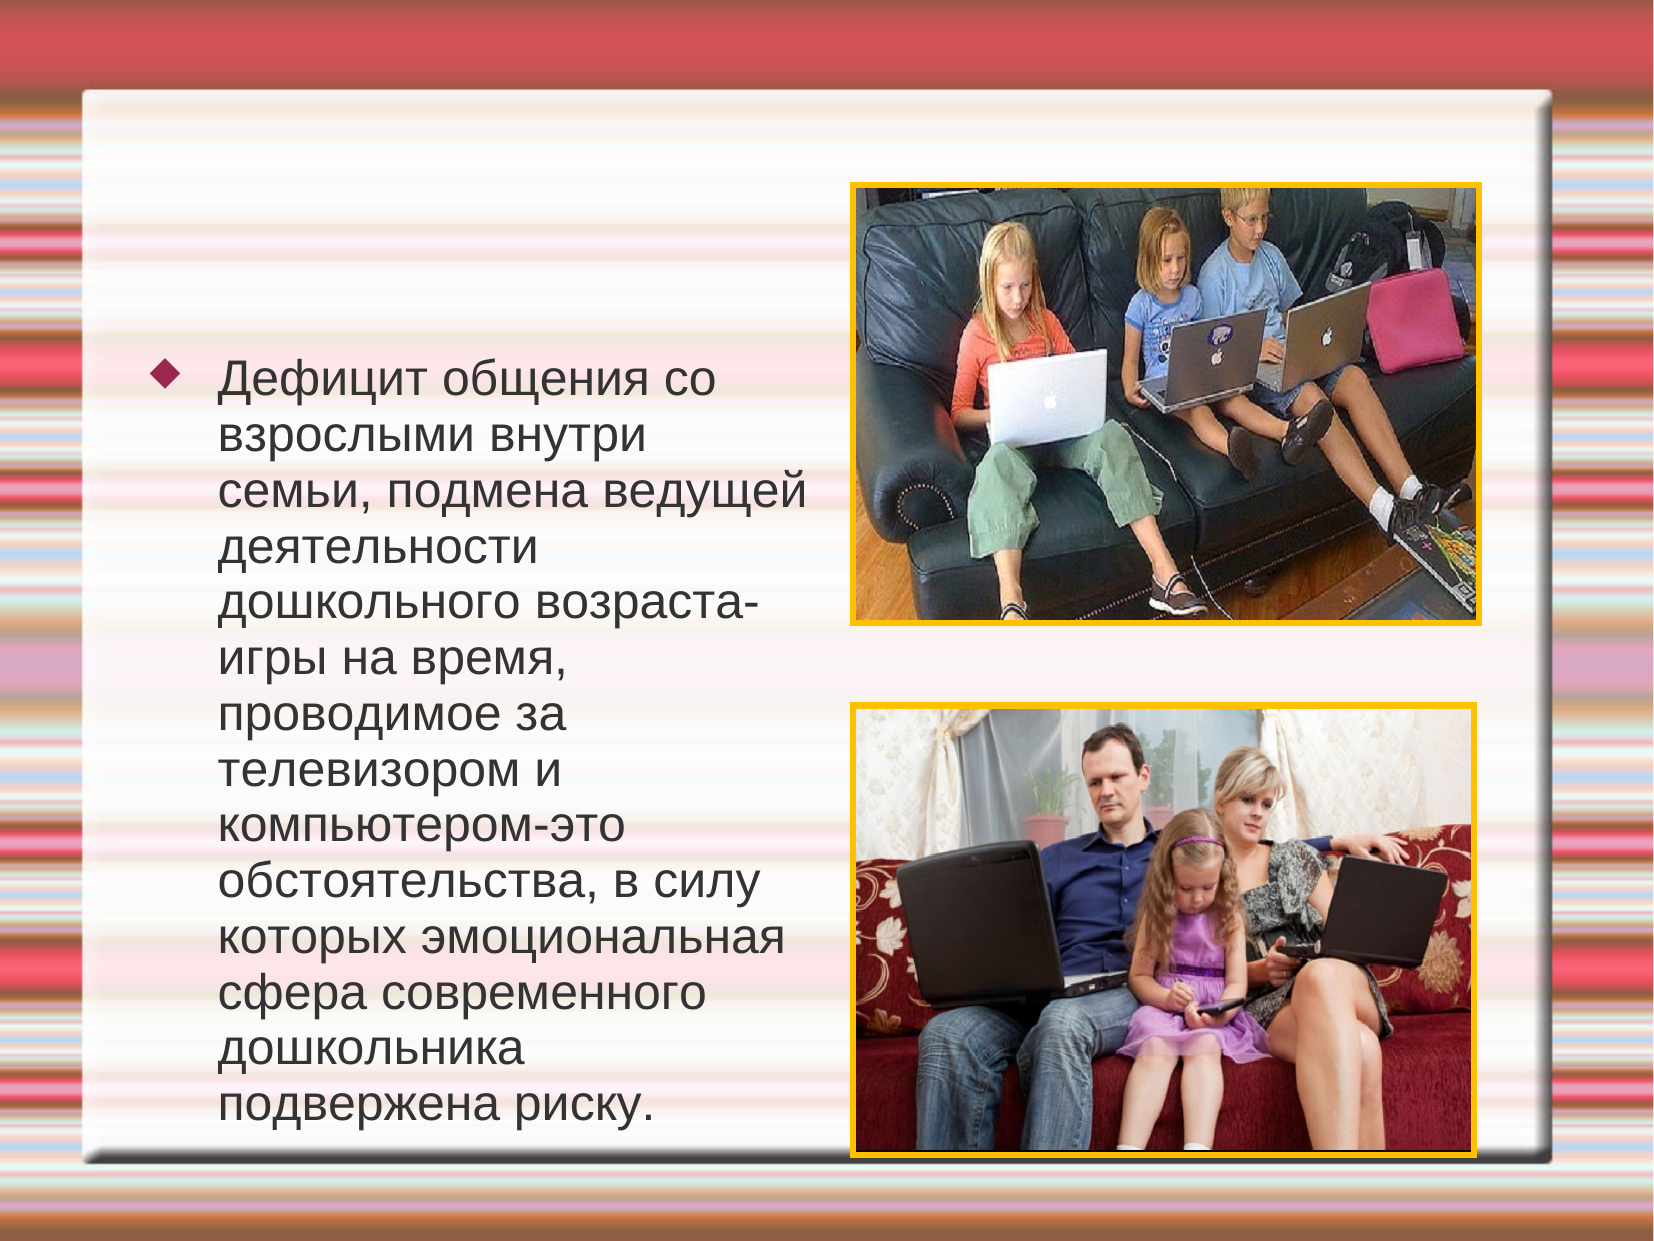

#
Дефицит общения со взрослыми внутри семьи, подмена ведущей деятельности дошкольного возраста-игры на время, проводимое за телевизором и компьютером-это обстоятельства, в силу которых эмоциональная сфера современного дошкольника подвержена риску.